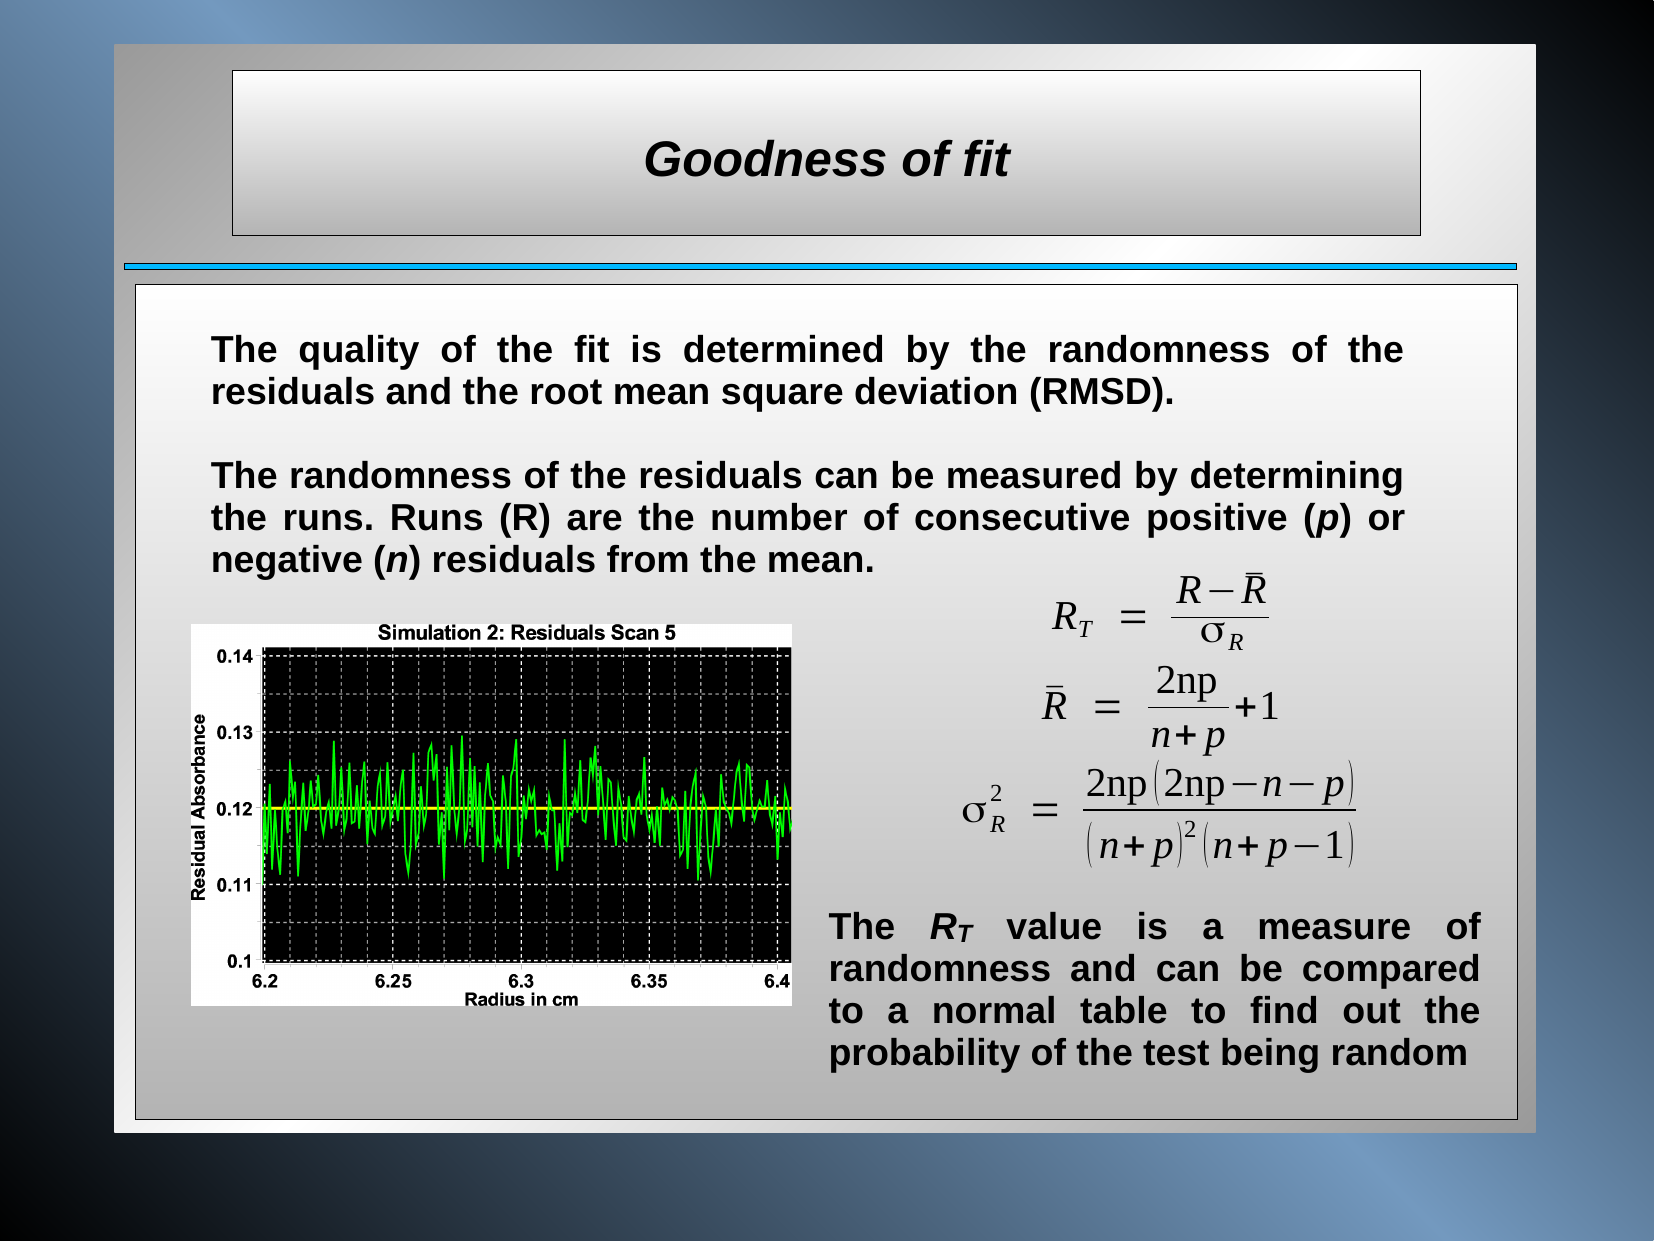

Goodness of fit
The quality of the fit is determined by the randomness of the residuals and the root mean square deviation (RMSD).
The randomness of the residuals can be measured by determining the runs. Runs (R) are the number of consecutive positive (p) or negative (n) residuals from the mean.
The RT value is a measure of randomness and can be compared to a normal table to find out the probability of the test being random